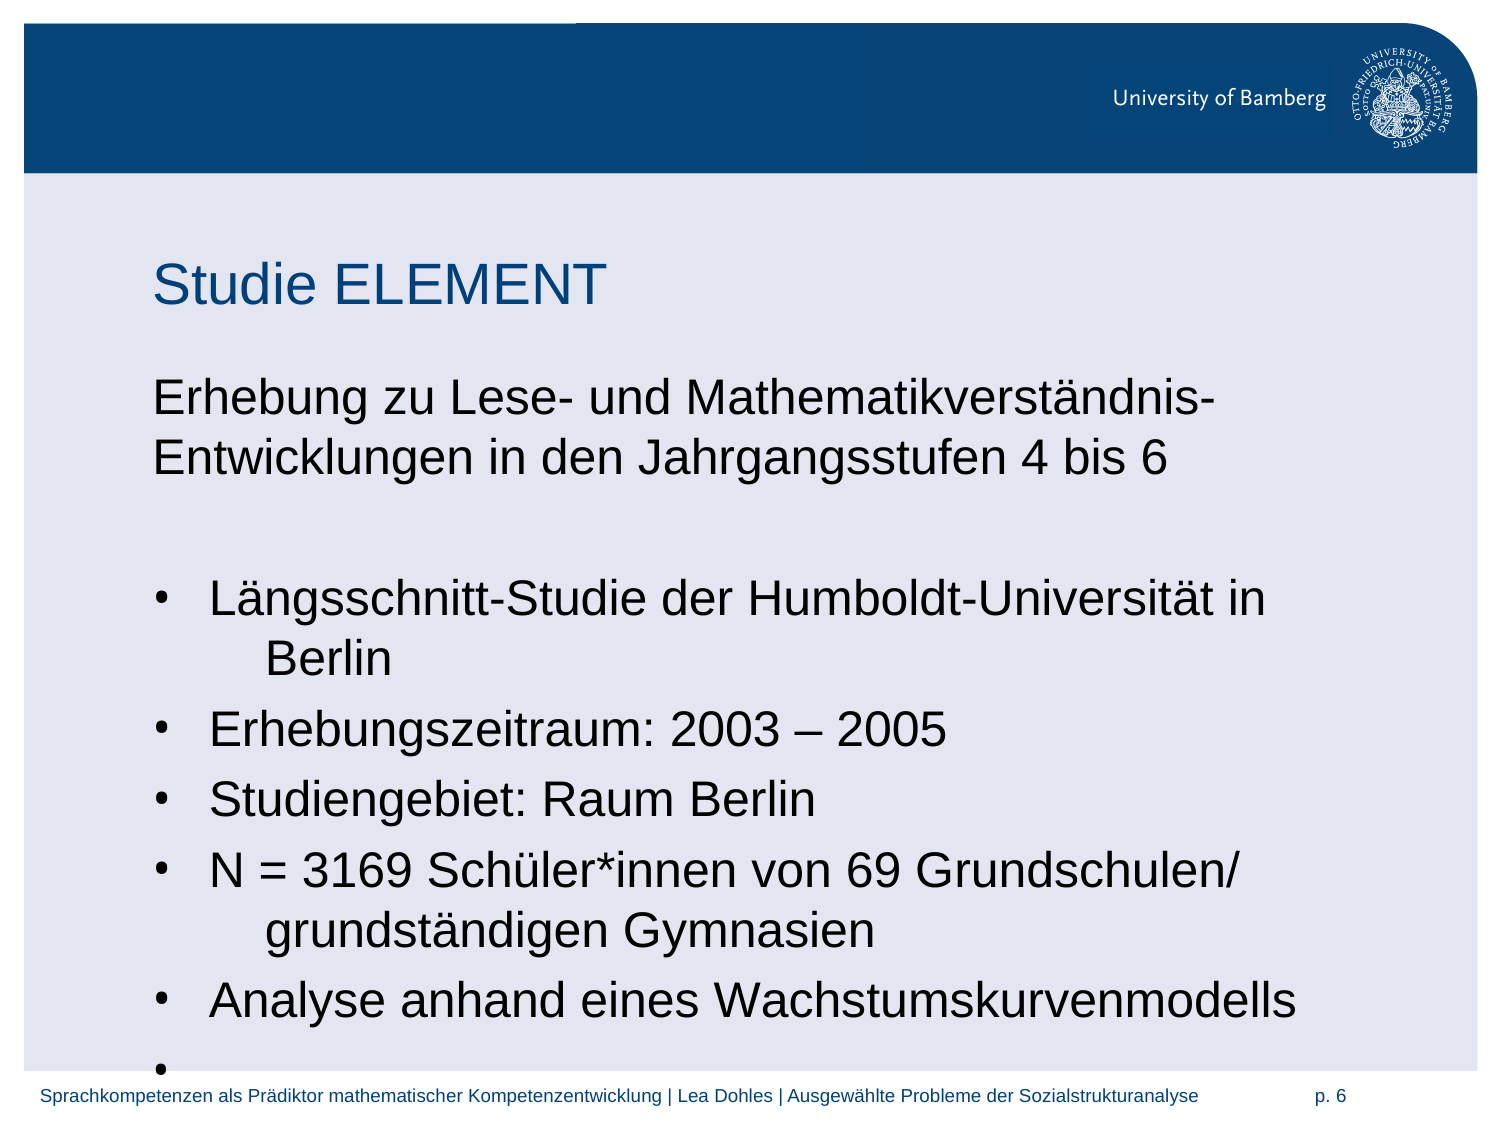

# Studie ELEMENT
Erhebung zu Lese- und Mathematikverständnis-Entwicklungen in den Jahrgangsstufen 4 bis 6
Längsschnitt-Studie der Humboldt-Universität in Berlin
Erhebungszeitraum: 2003 – 2005
Studiengebiet: Raum Berlin
N = 3169 Schüler*innen von 69 Grundschulen/ grundständigen Gymnasien
Analyse anhand eines Wachstumskurvenmodells